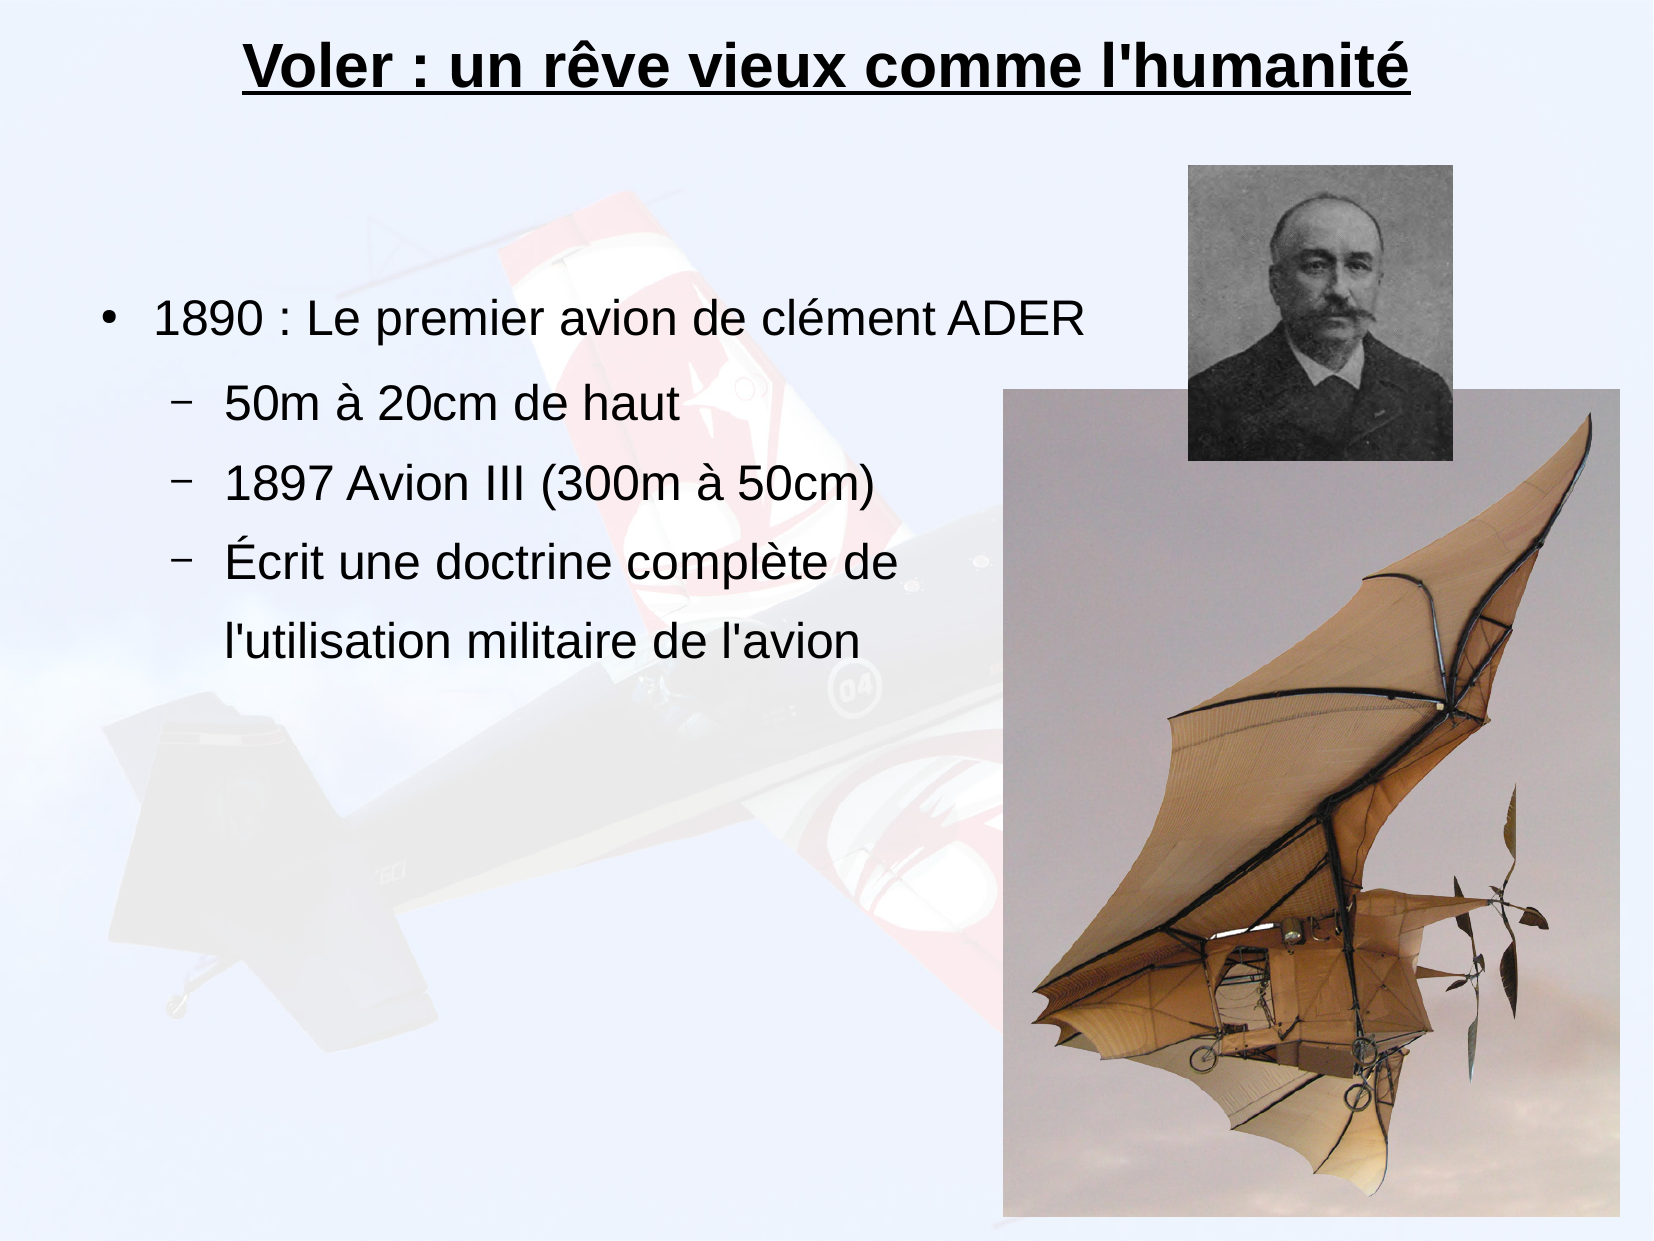

# Voler : un rêve vieux comme l'humanité
1890 : Le premier avion de clément ADER
50m à 20cm de haut
1897 Avion III (300m à 50cm)
Écrit une doctrine complète de
l'utilisation militaire de l'avion
10